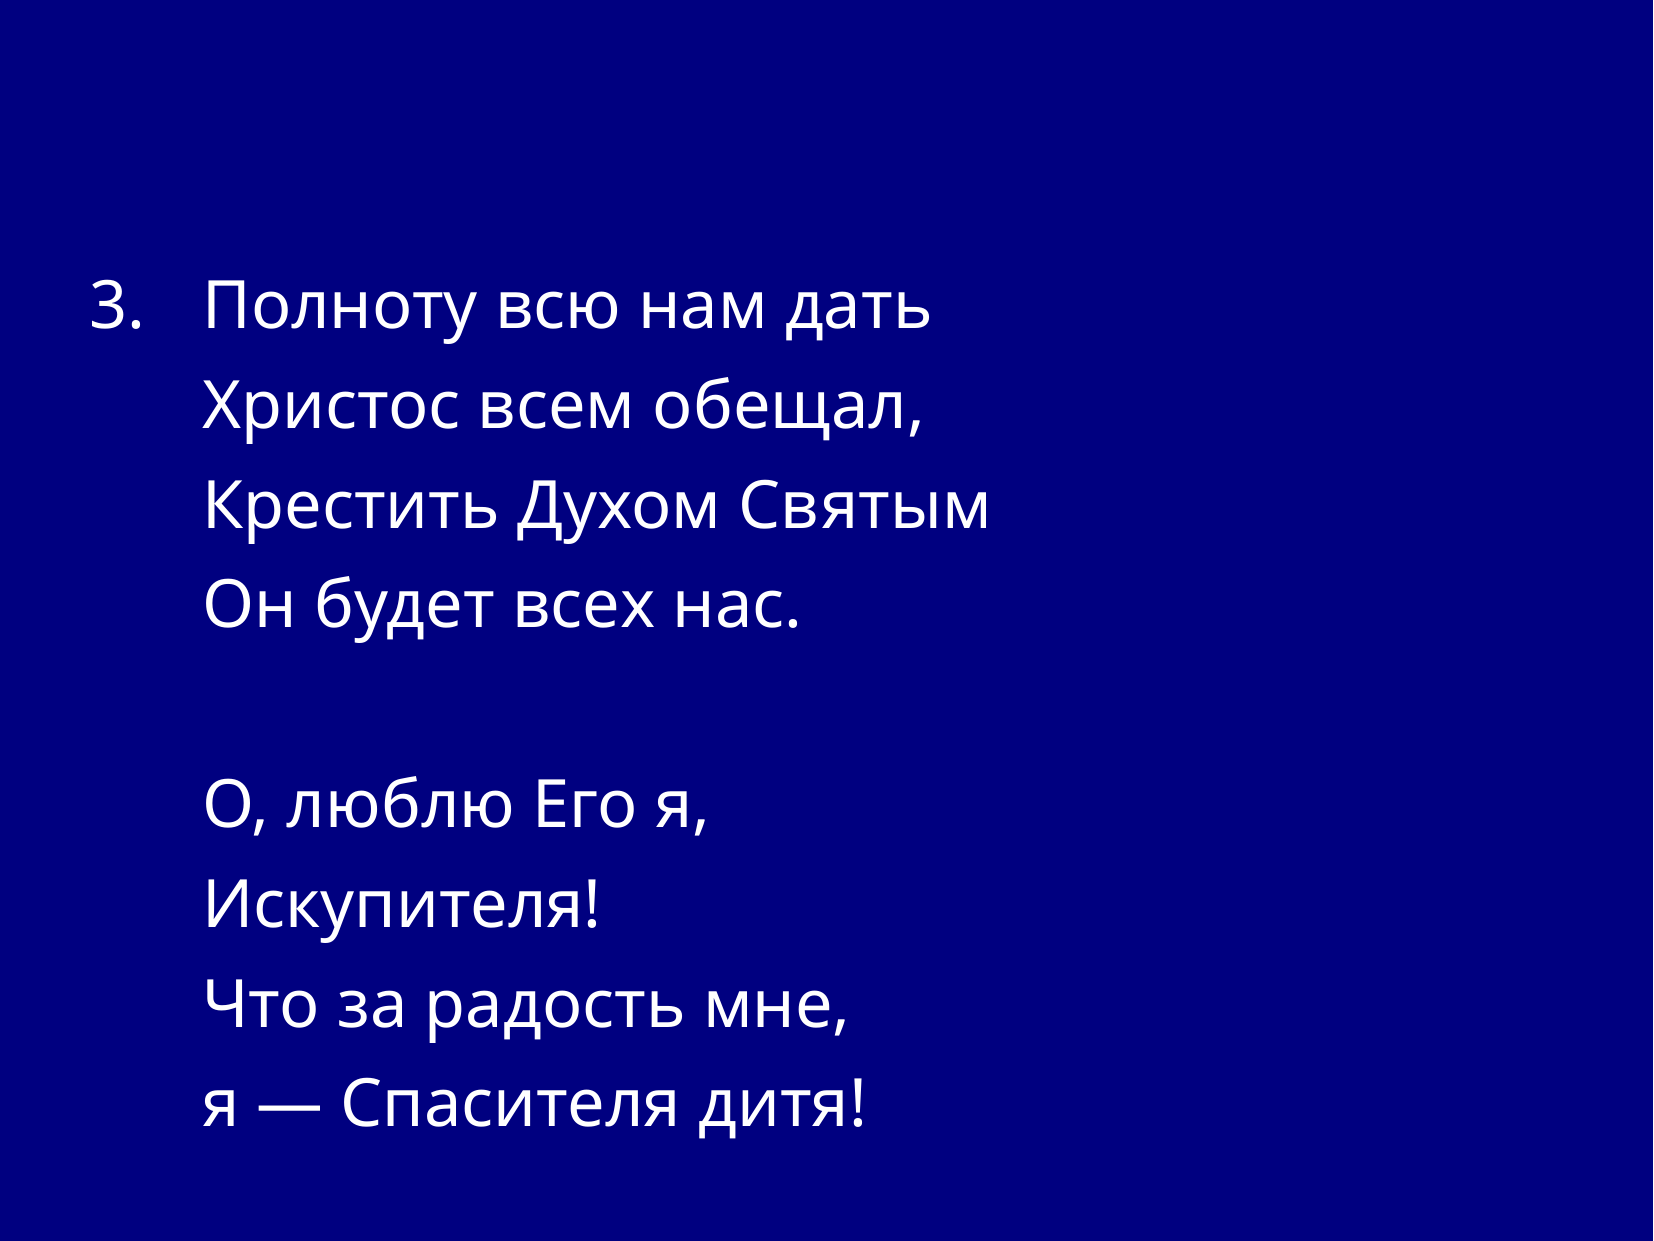

3.	Полноту всю нам дать
	Христос всем обещал,
	Крестить Духом Святым
	Он будет всех нас.
	О, люблю Его я,
	Искупителя!
	Что за радость мне,
	я — Спасителя дитя!